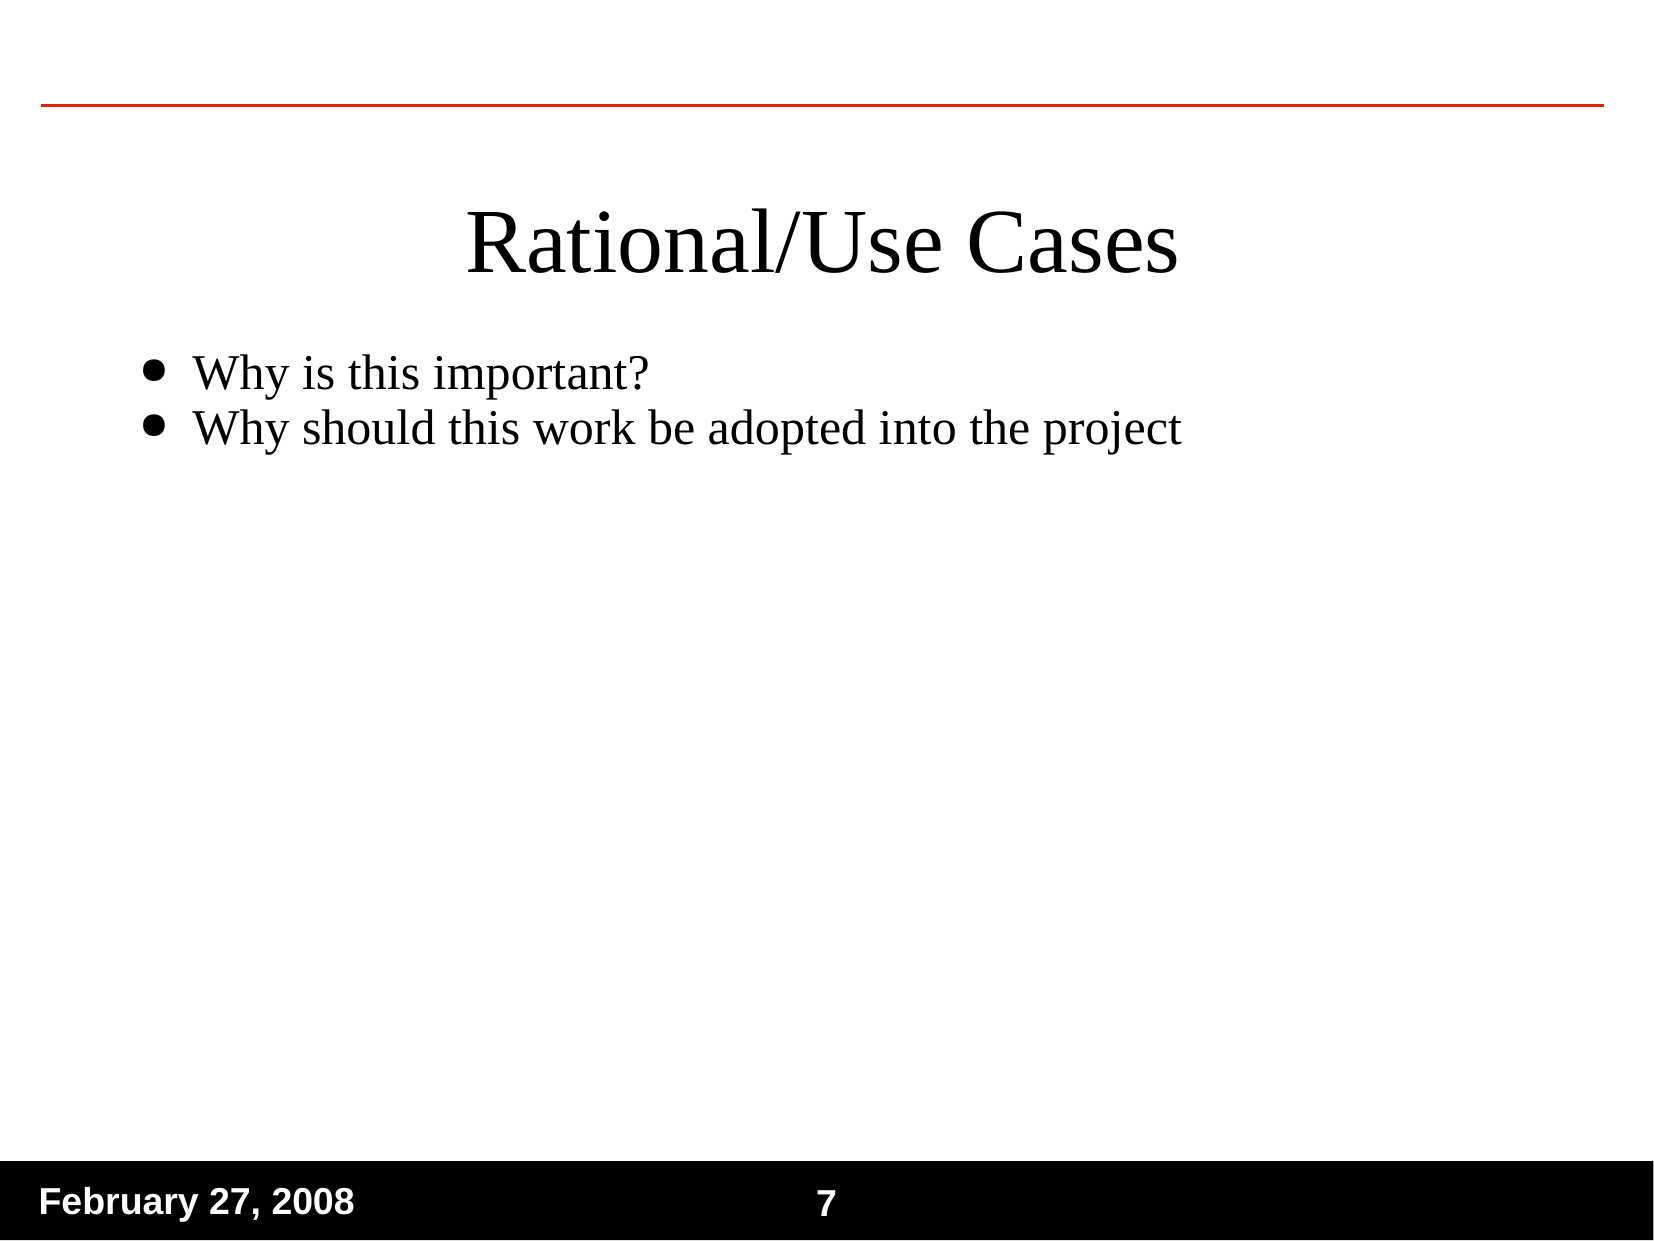

# Rational/Use Cases
Why is this important?
Why should this work be adopted into the project